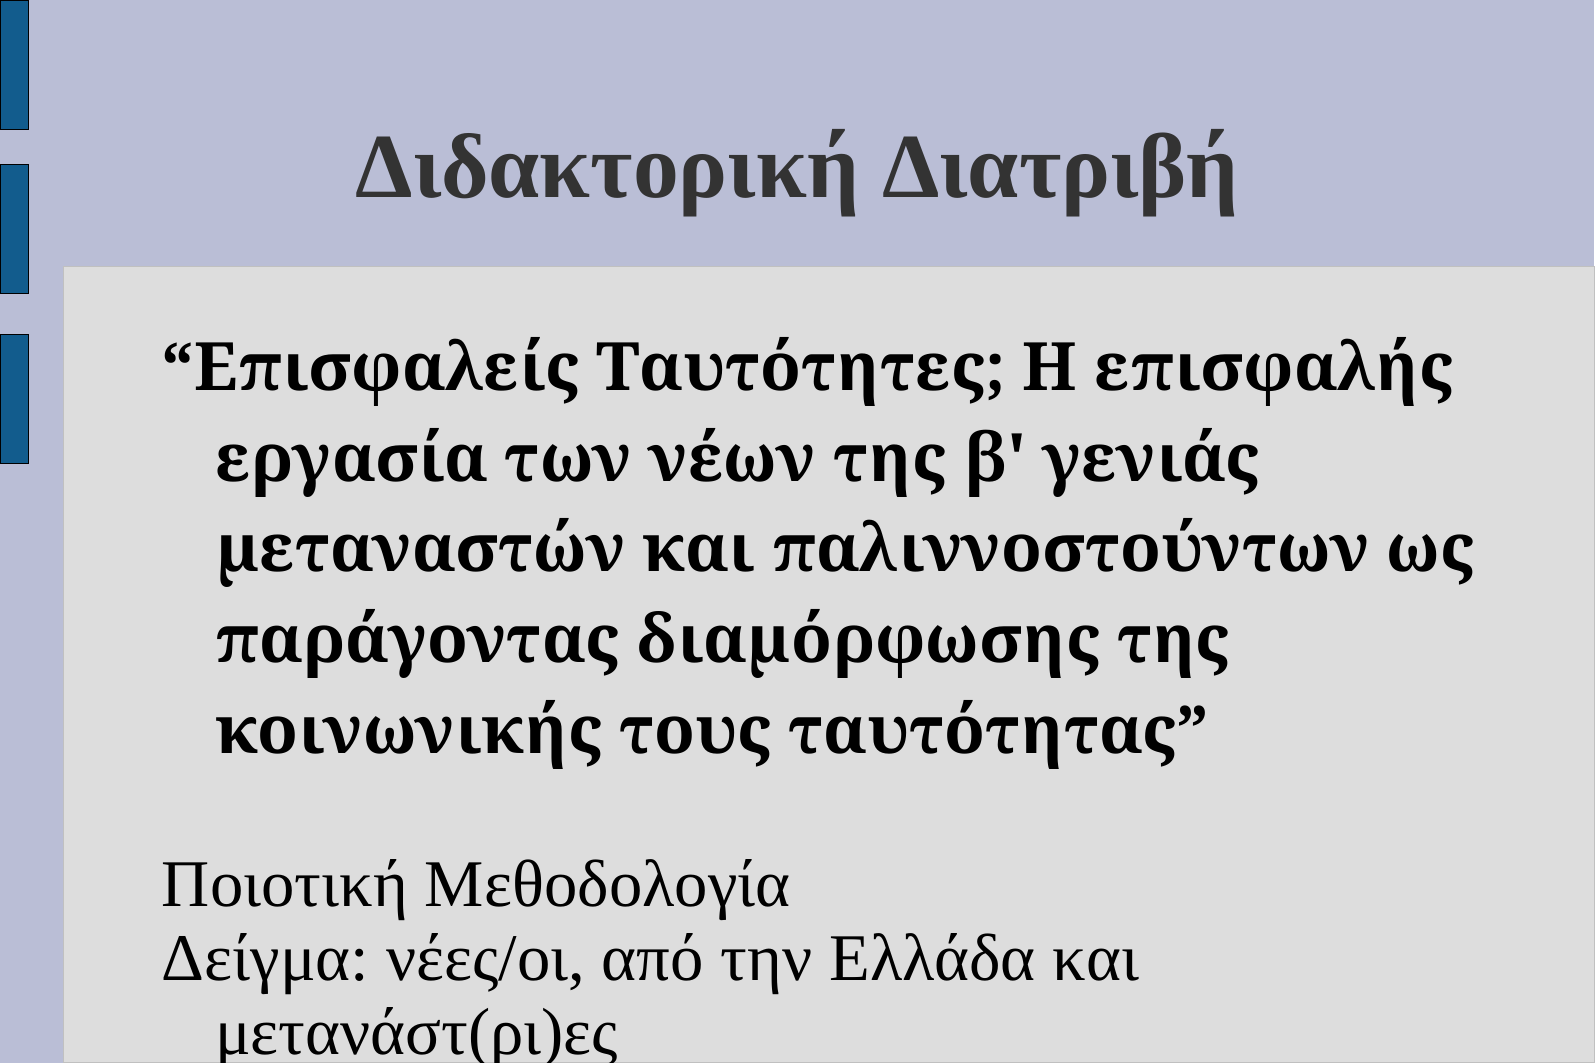

# Διδακτορική Διατριβή
“Επισφαλείς Ταυτότητες; Η επισφαλής εργασία των νέων της β' γενιάς μεταναστών και παλιννοστούντων ως παράγοντας διαμόρφωσης της κοινωνικής τους ταυτότητας”
Ποιοτική Μεθοδολογία
Δείγμα: νέες/οι, από την Ελλάδα και μετανάστ(ρι)ες